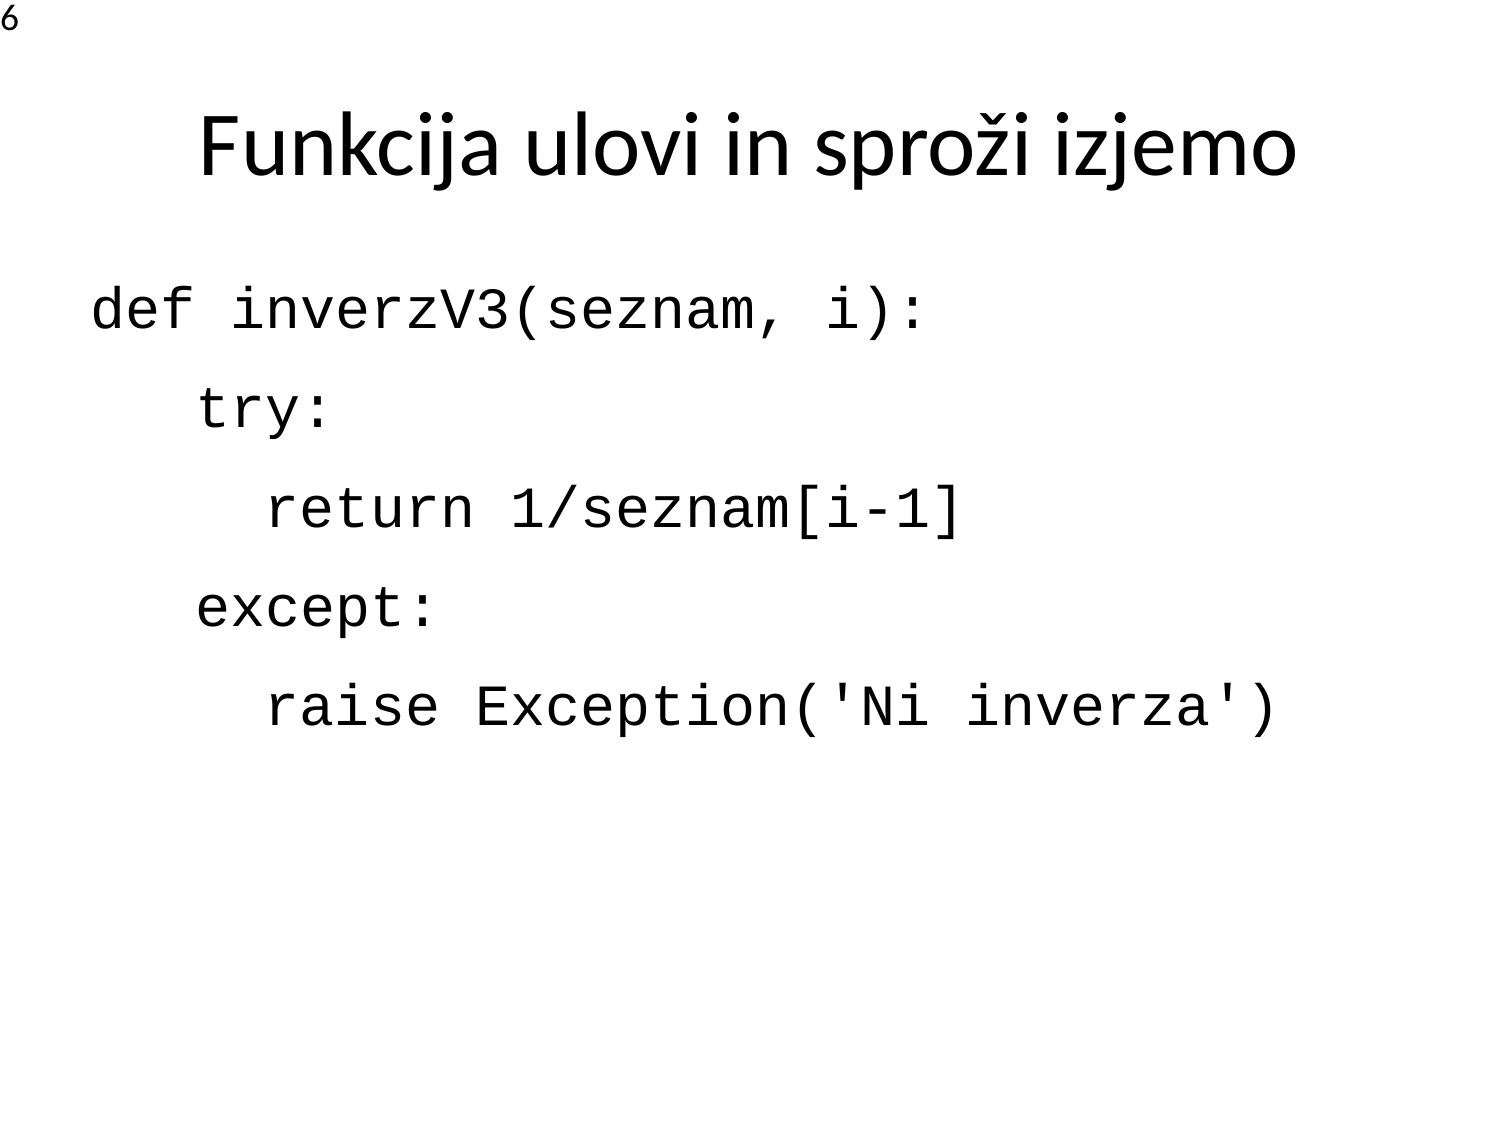

# Funkcija ulovi in sproži izjemo
def inverzV3(seznam, i):
 try:
 return 1/seznam[i-1]
 except:
 raise Exception('Ni inverza')